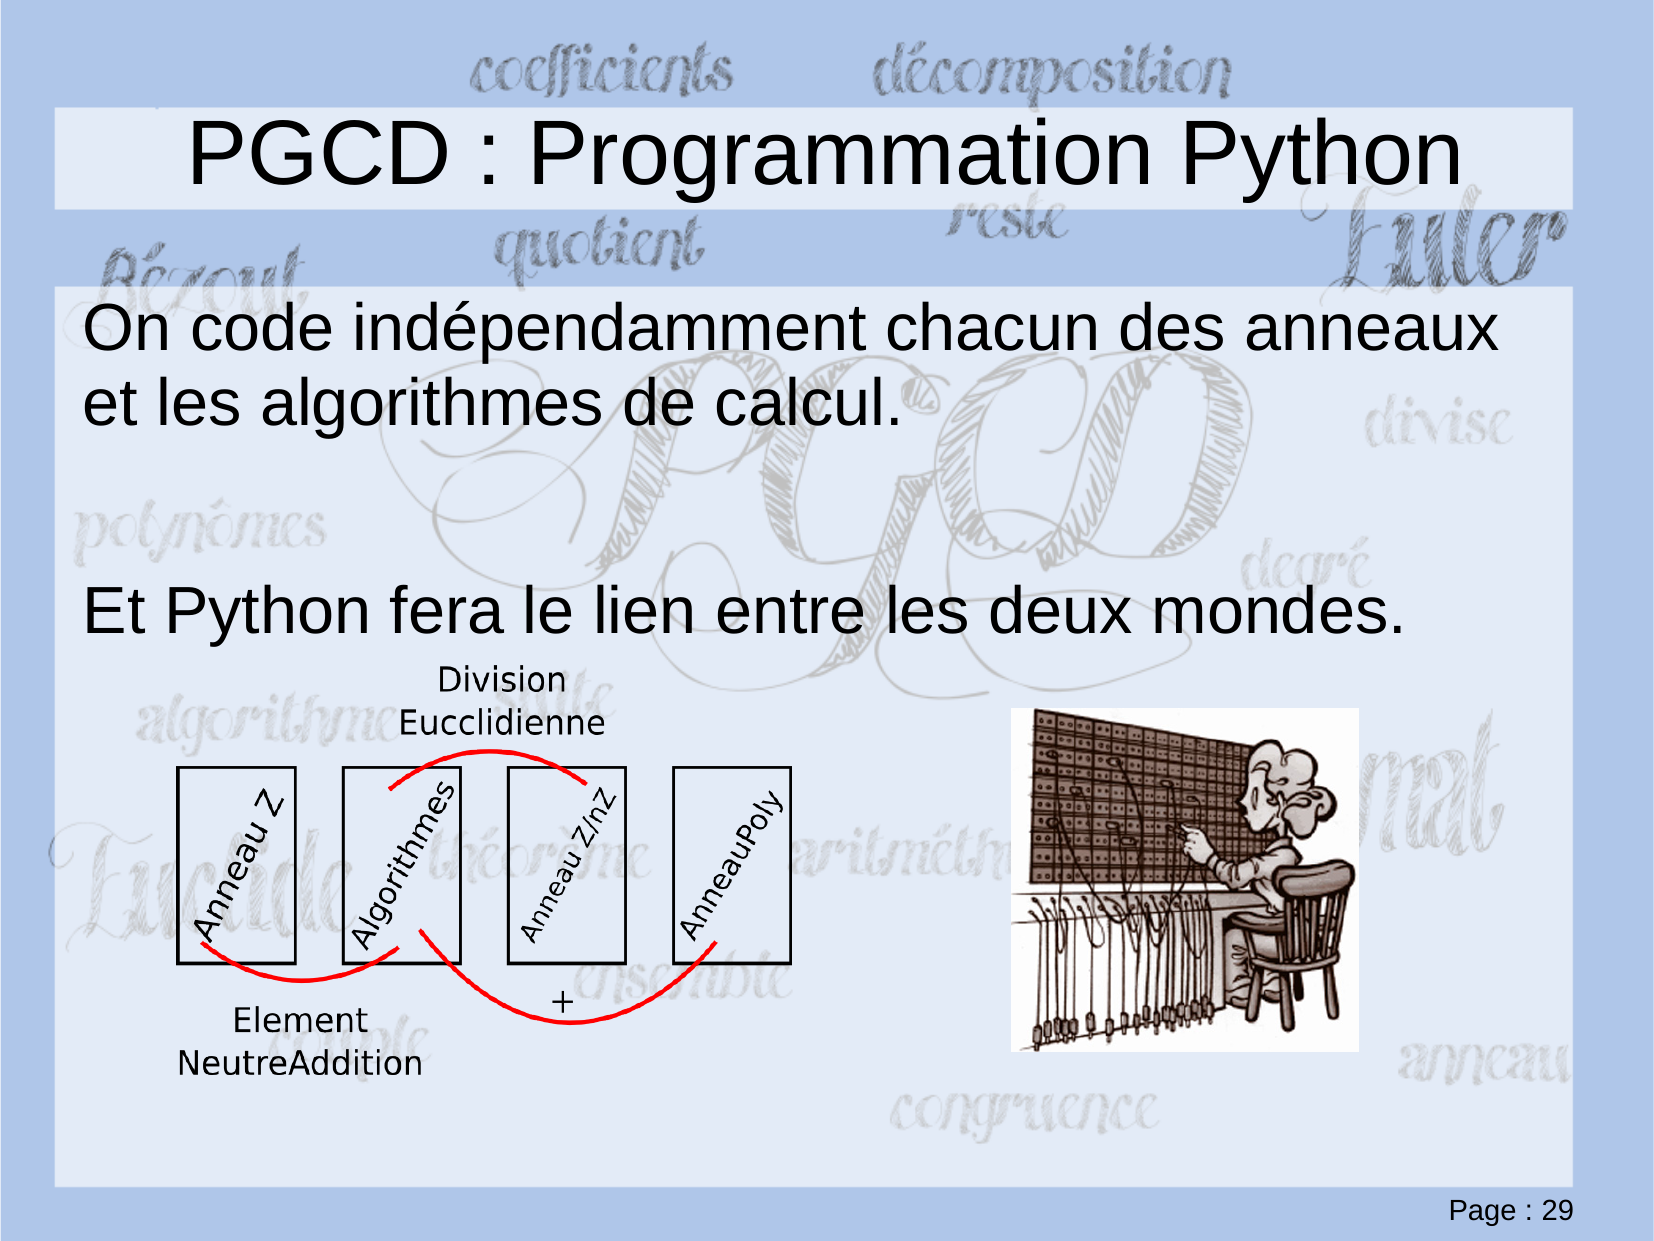

# PGCD : Programmation Python
On code indépendamment chacun des anneaux et les algorithmes de calcul.
Et Python fera le lien entre les deux mondes.